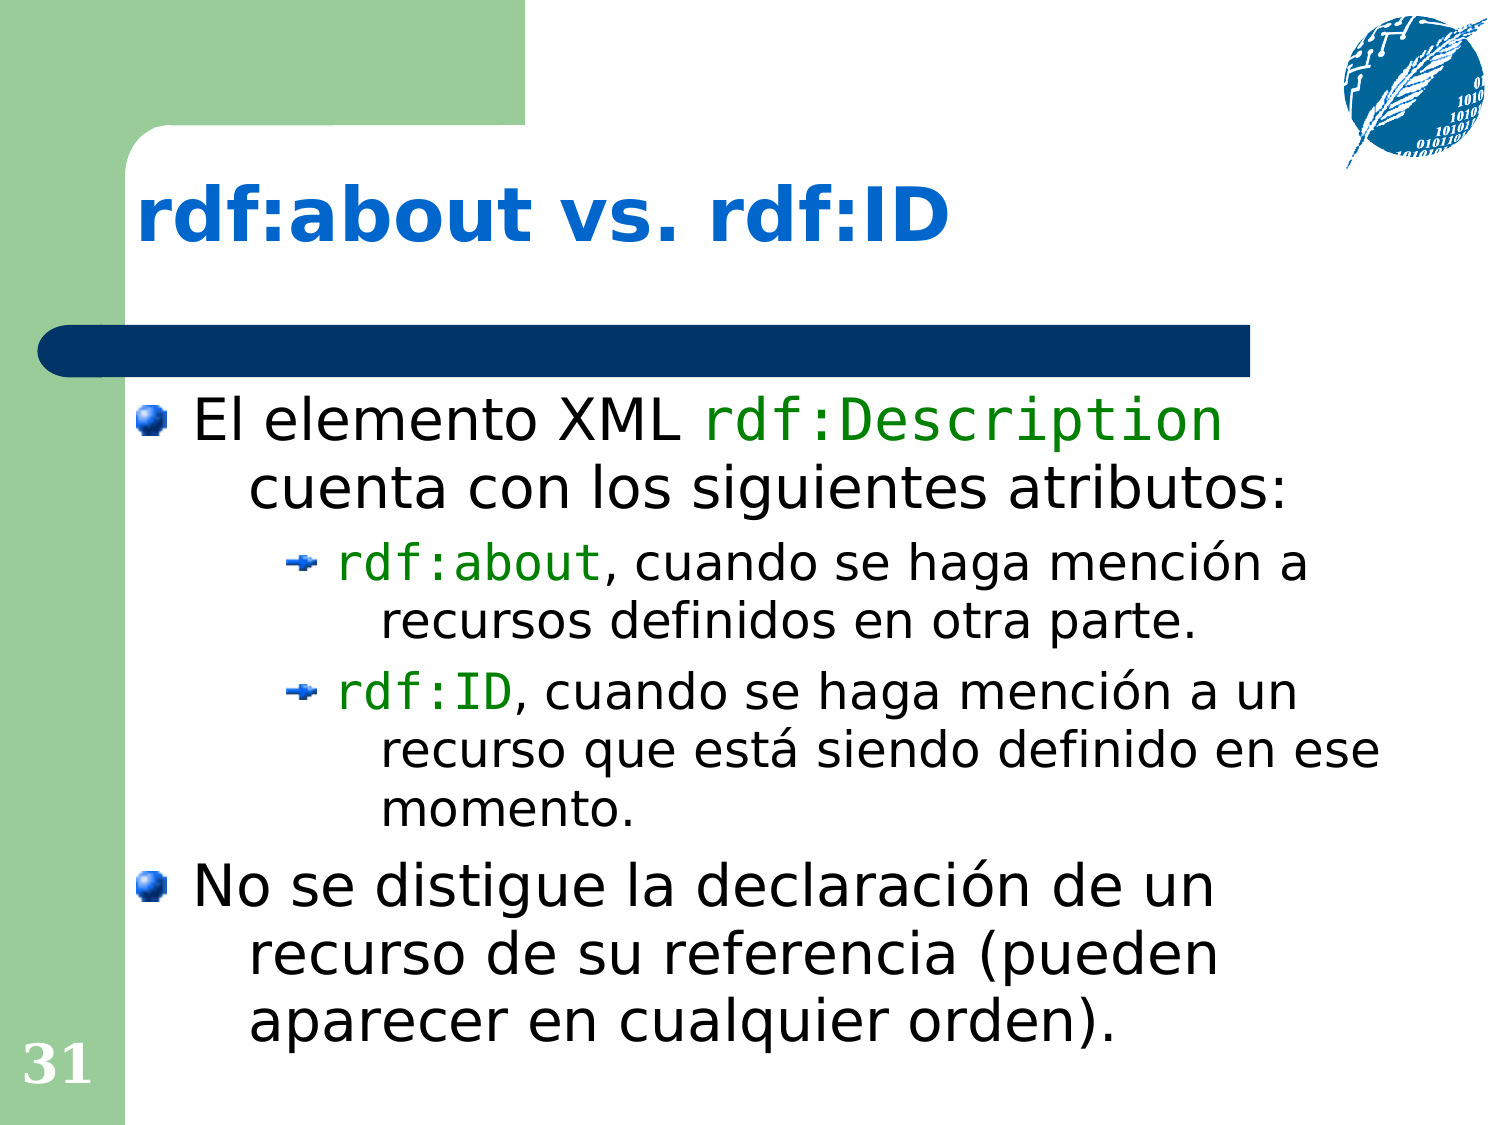

# rdf:about vs. rdf:ID
El elemento XML rdf:Description cuenta con los siguientes atributos:
rdf:about, cuando se haga mención a recursos definidos en otra parte.
rdf:ID, cuando se haga mención a un recurso que está siendo definido en ese momento.
No se distigue la declaración de un recurso de su referencia (pueden aparecer en cualquier orden).
31